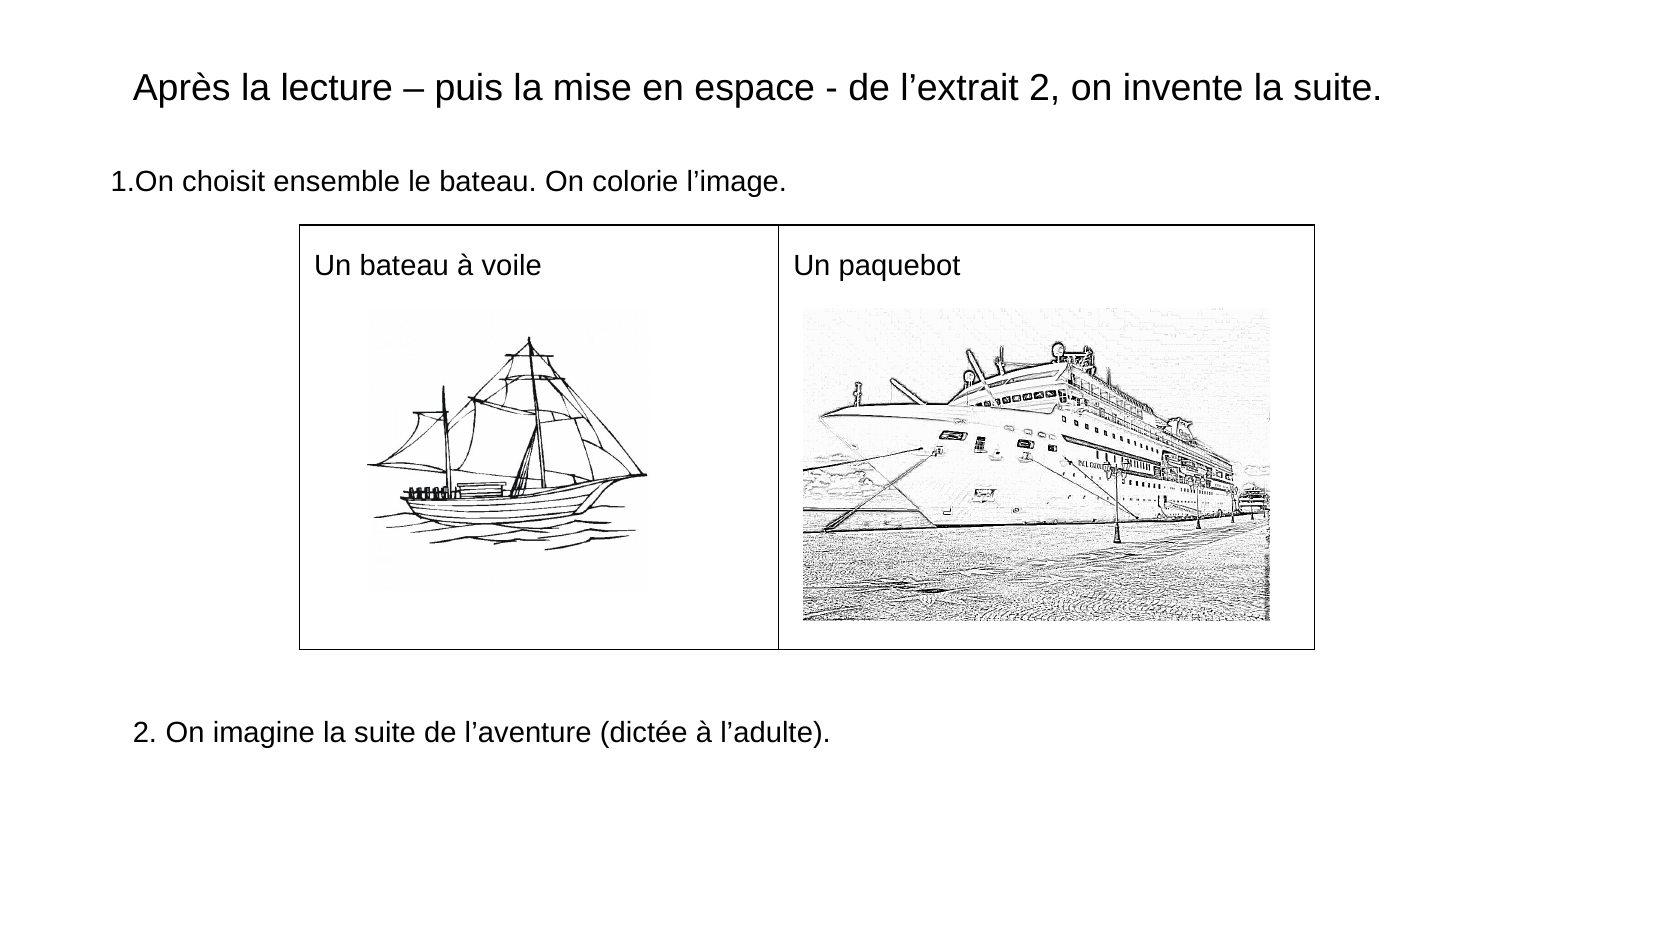

1.On choisit ensemble le bateau. On colorie l’image.
Après la lecture – puis la mise en espace - de l’extrait 2, on invente la suite.
| Un bateau à voile | Un paquebot |
| --- | --- |
2. On imagine la suite de l’aventure (dictée à l’adulte).